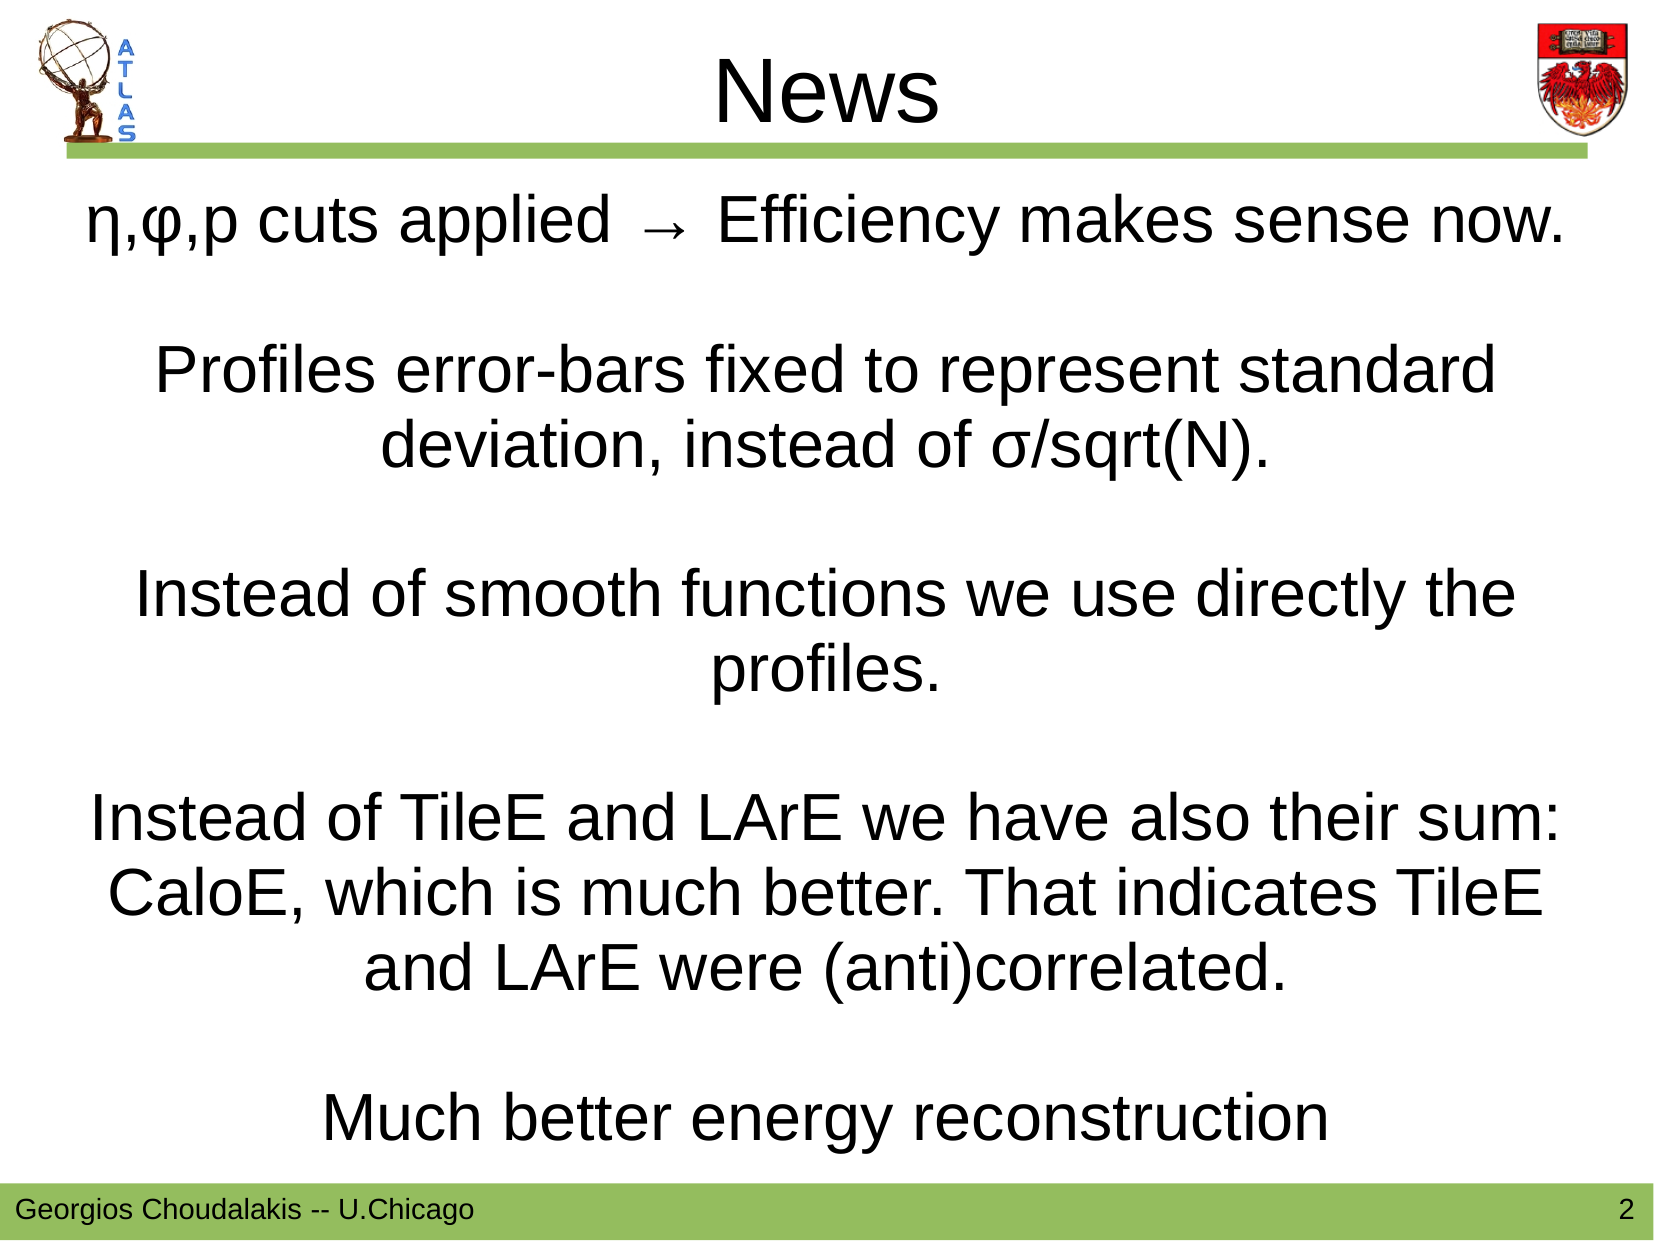

# News
η,φ,p cuts applied → Efficiency makes sense now.
Profiles error-bars fixed to represent standard deviation, instead of σ/sqrt(N).
Instead of smooth functions we use directly the profiles.
Instead of TileE and LArE we have also their sum: CaloE, which is much better. That indicates TileE and LArE were (anti)correlated.
Much better energy reconstruction
2
Georgios Choudalakis -- U.Chicago